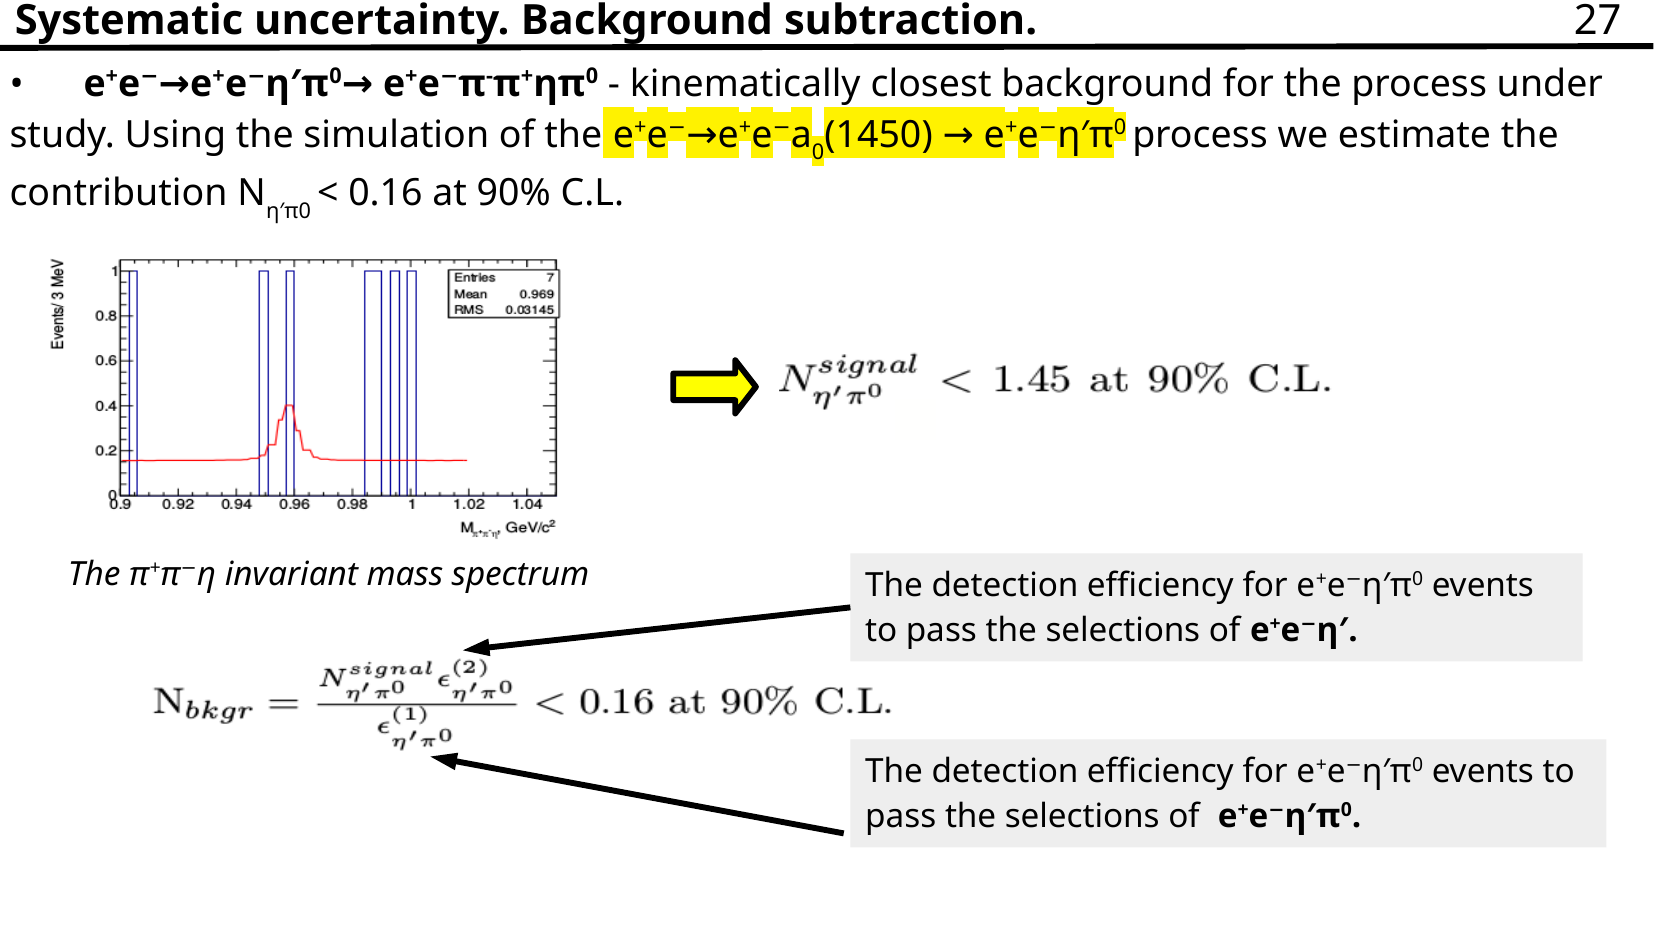

27
Systematic uncertainty. Background subtraction.
• 	e+e−→e+e−η′π0→ e+e−π-π+ηπ0 - kinematically closest background for the process under study. Using the simulation of the e+e−→e+e−a0(1450) → e+e−η′π0 process we estimate the contribution Nη′π0 < 0.16 at 90% C.L.
The π+π−η invariant mass spectrum
The detection efficiency for e+e−η′π0 events to pass the selections of e+e−η′.
The detection efficiency for e+e−η′π0 events to pass the selections of e+e−η′π0.